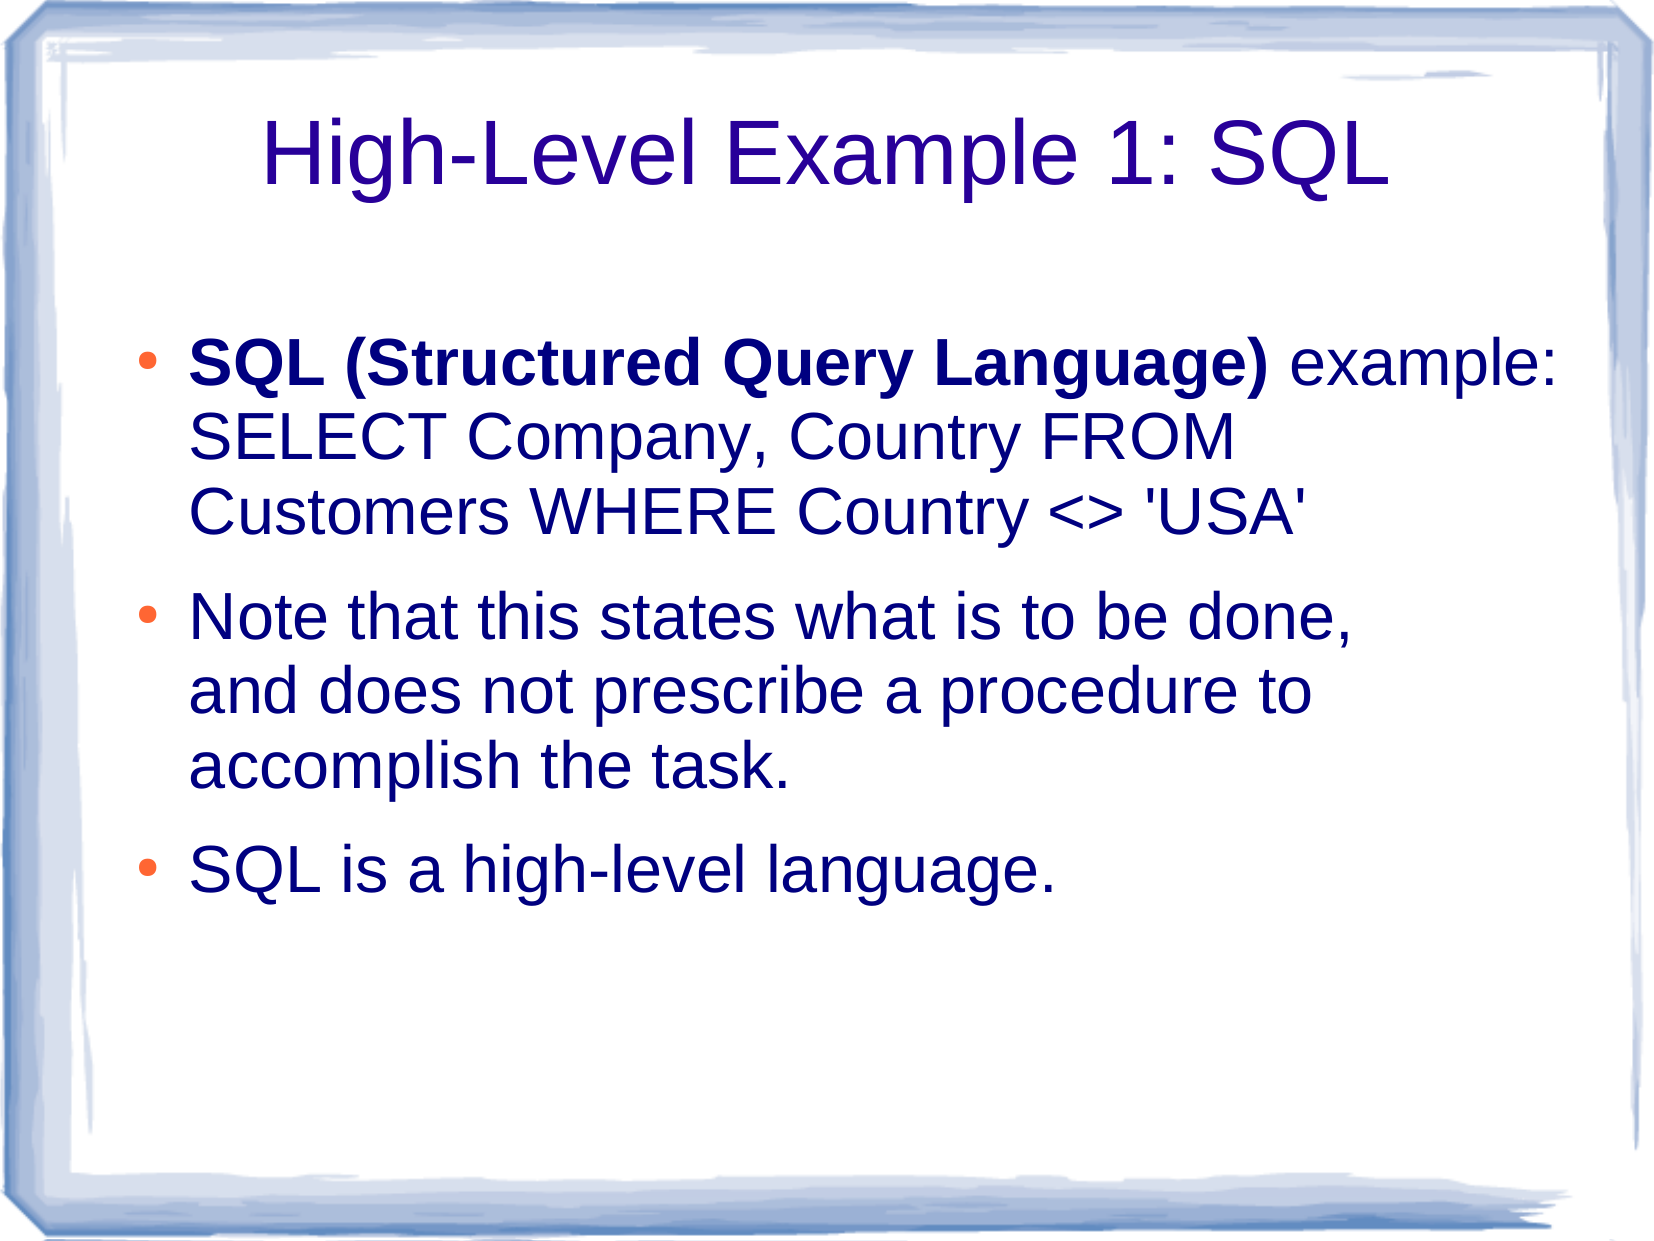

# High-Level Example 1: SQL
SQL (Structured Query Language) example:
SELECT Company, Country FROM Customers WHERE Country <> 'USA'
Note that this states what is to be done,
and does not prescribe a procedure to
accomplish the task.
SQL is a high-level language.